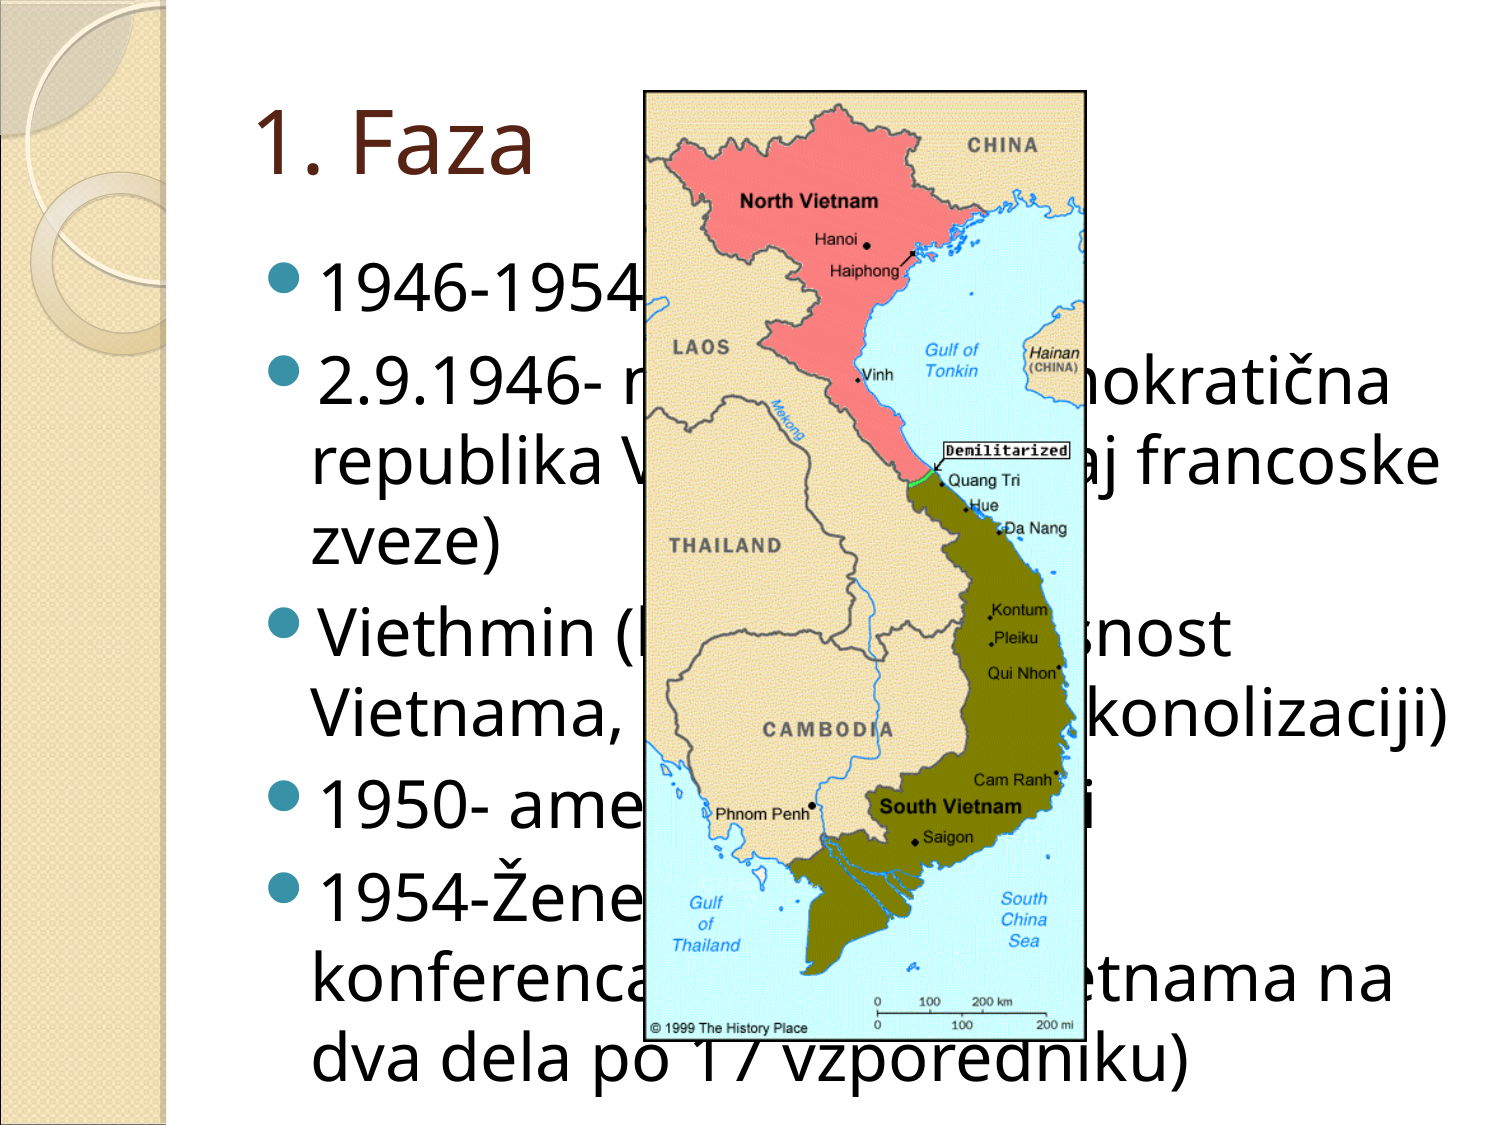

# 1. Faza
1946-1954
2.9.1946- neodvisna demokratična republika Vietnam(znotraj francoske zveze)
Viethmin (liga za neodvisnost Vietnama, imperializem, konolizaciji)
1950- ameriški svetovalci
1954-Ženevska konferenca(razdelitev Vietnama na dva dela po 17 vzporedniku)